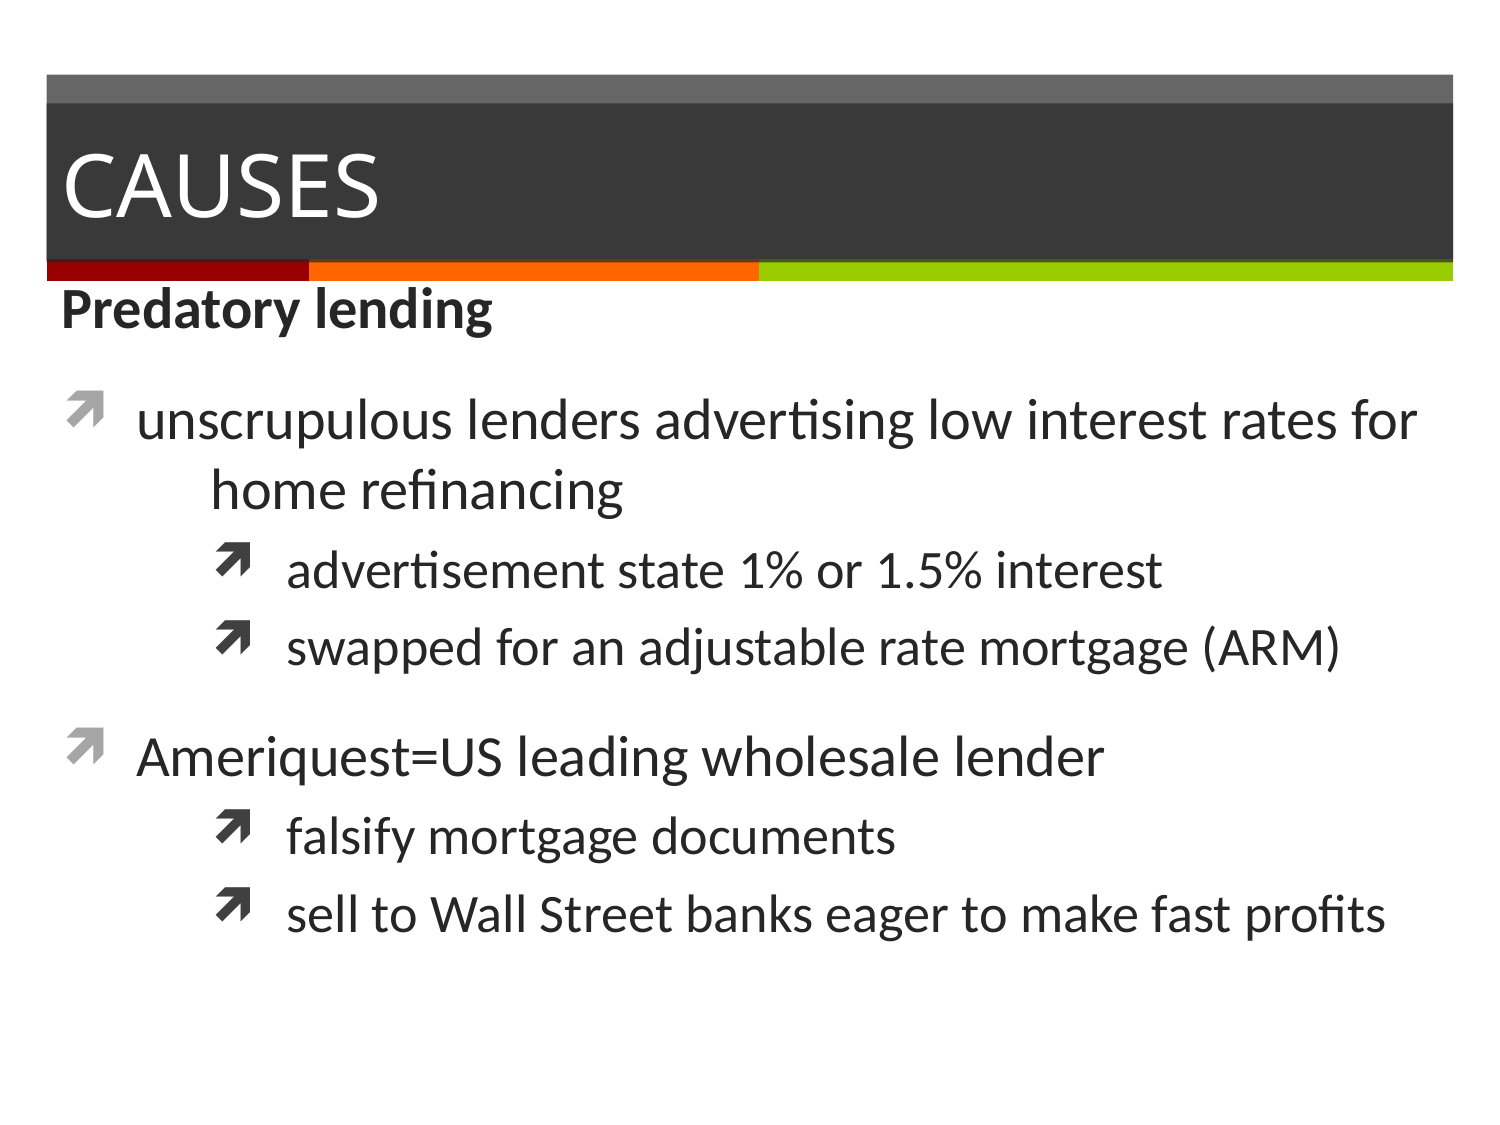

CAUSES
Predatory lending
unscrupulous lenders advertising low interest rates for home refinancing
advertisement state 1% or 1.5% interest
swapped for an adjustable rate mortgage (ARM)
Ameriquest=US leading wholesale lender
falsify mortgage documents
sell to Wall Street banks eager to make fast profits